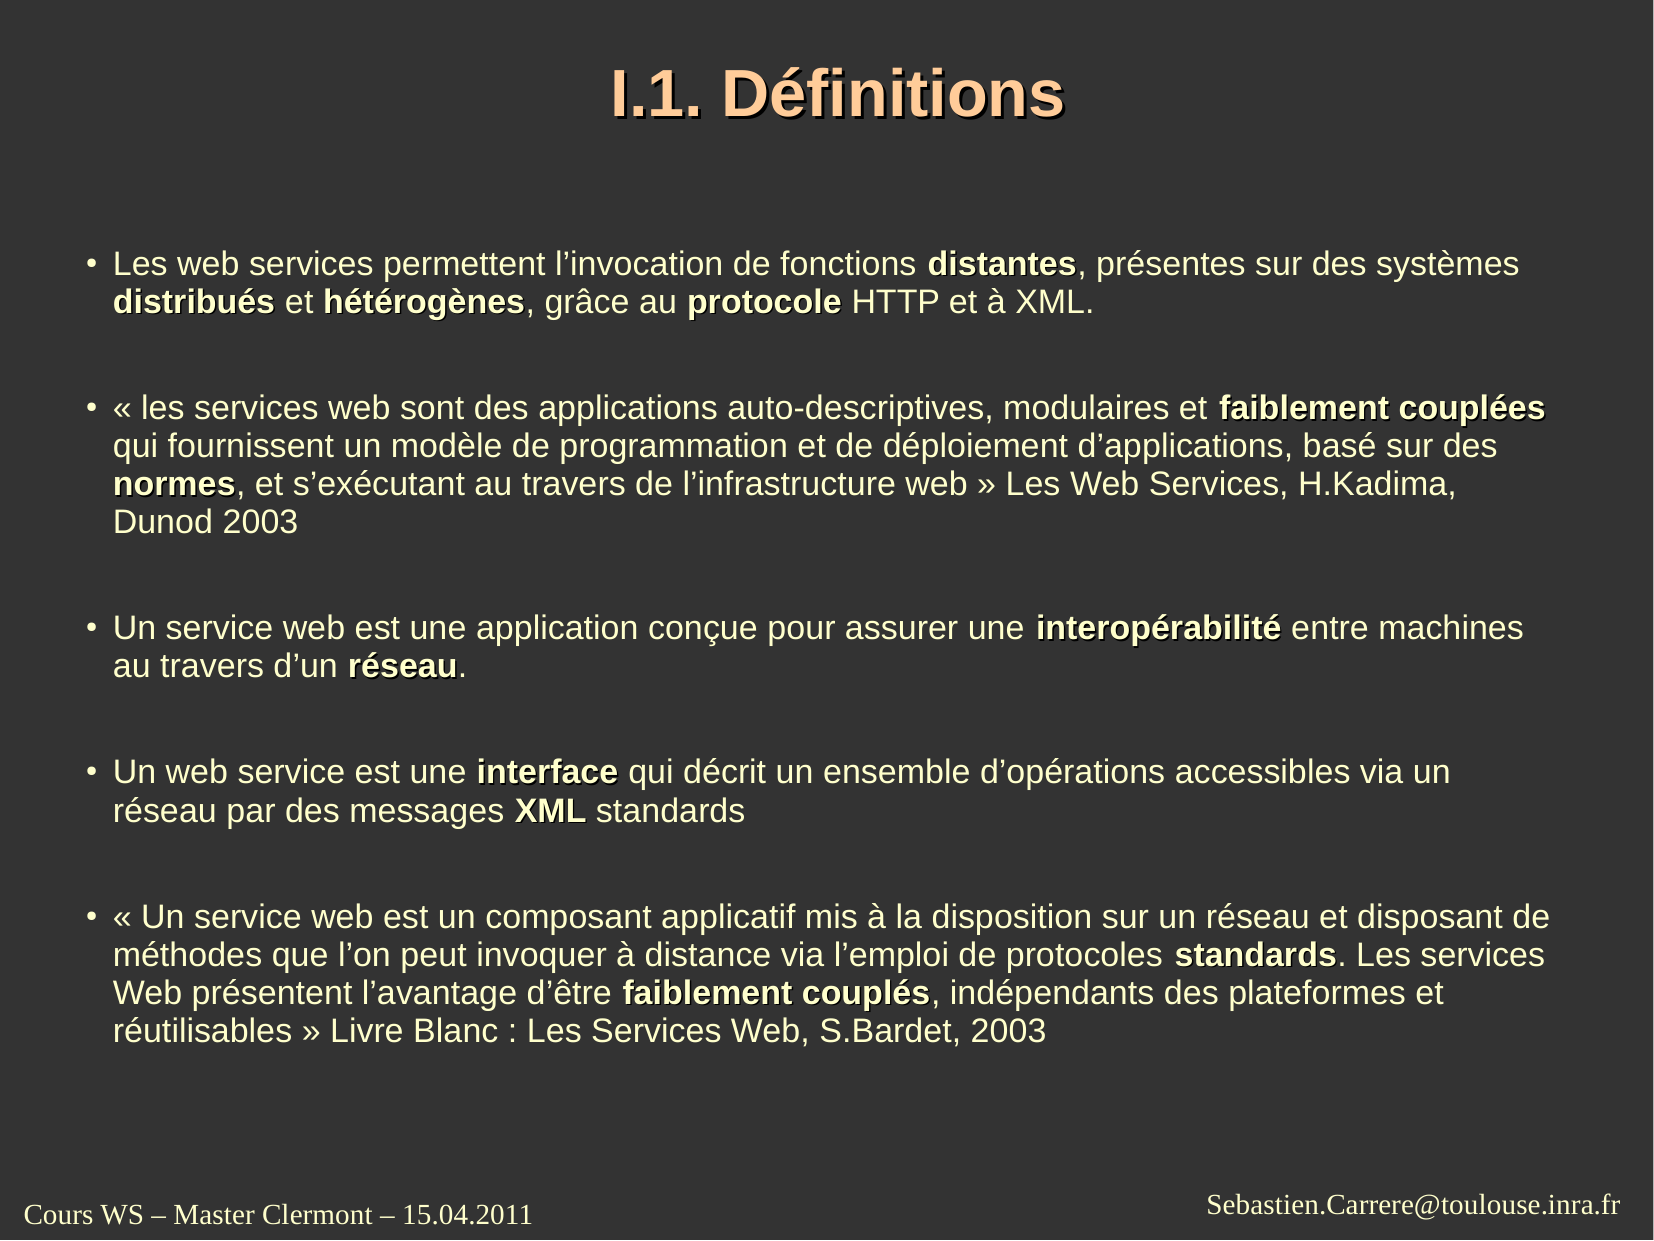

# I.1. Définitions
Les web services permettent l’invocation de fonctions distantes, présentes sur des systèmes distribués et hétérogènes, grâce au protocole HTTP et à XML.
« les services web sont des applications auto-descriptives, modulaires et faiblement couplées qui fournissent un modèle de programmation et de déploiement d’applications, basé sur des normes, et s’exécutant au travers de l’infrastructure web » Les Web Services, H.Kadima, Dunod 2003
Un service web est une application conçue pour assurer une interopérabilité entre machines au travers d’un réseau.
Un web service est une interface qui décrit un ensemble d’opérations accessibles via un réseau par des messages XML standards
« Un service web est un composant applicatif mis à la disposition sur un réseau et disposant de méthodes que l’on peut invoquer à distance via l’emploi de protocoles standards. Les services Web présentent l’avantage d’être faiblement couplés, indépendants des plateformes et réutilisables » Livre Blanc : Les Services Web, S.Bardet, 2003